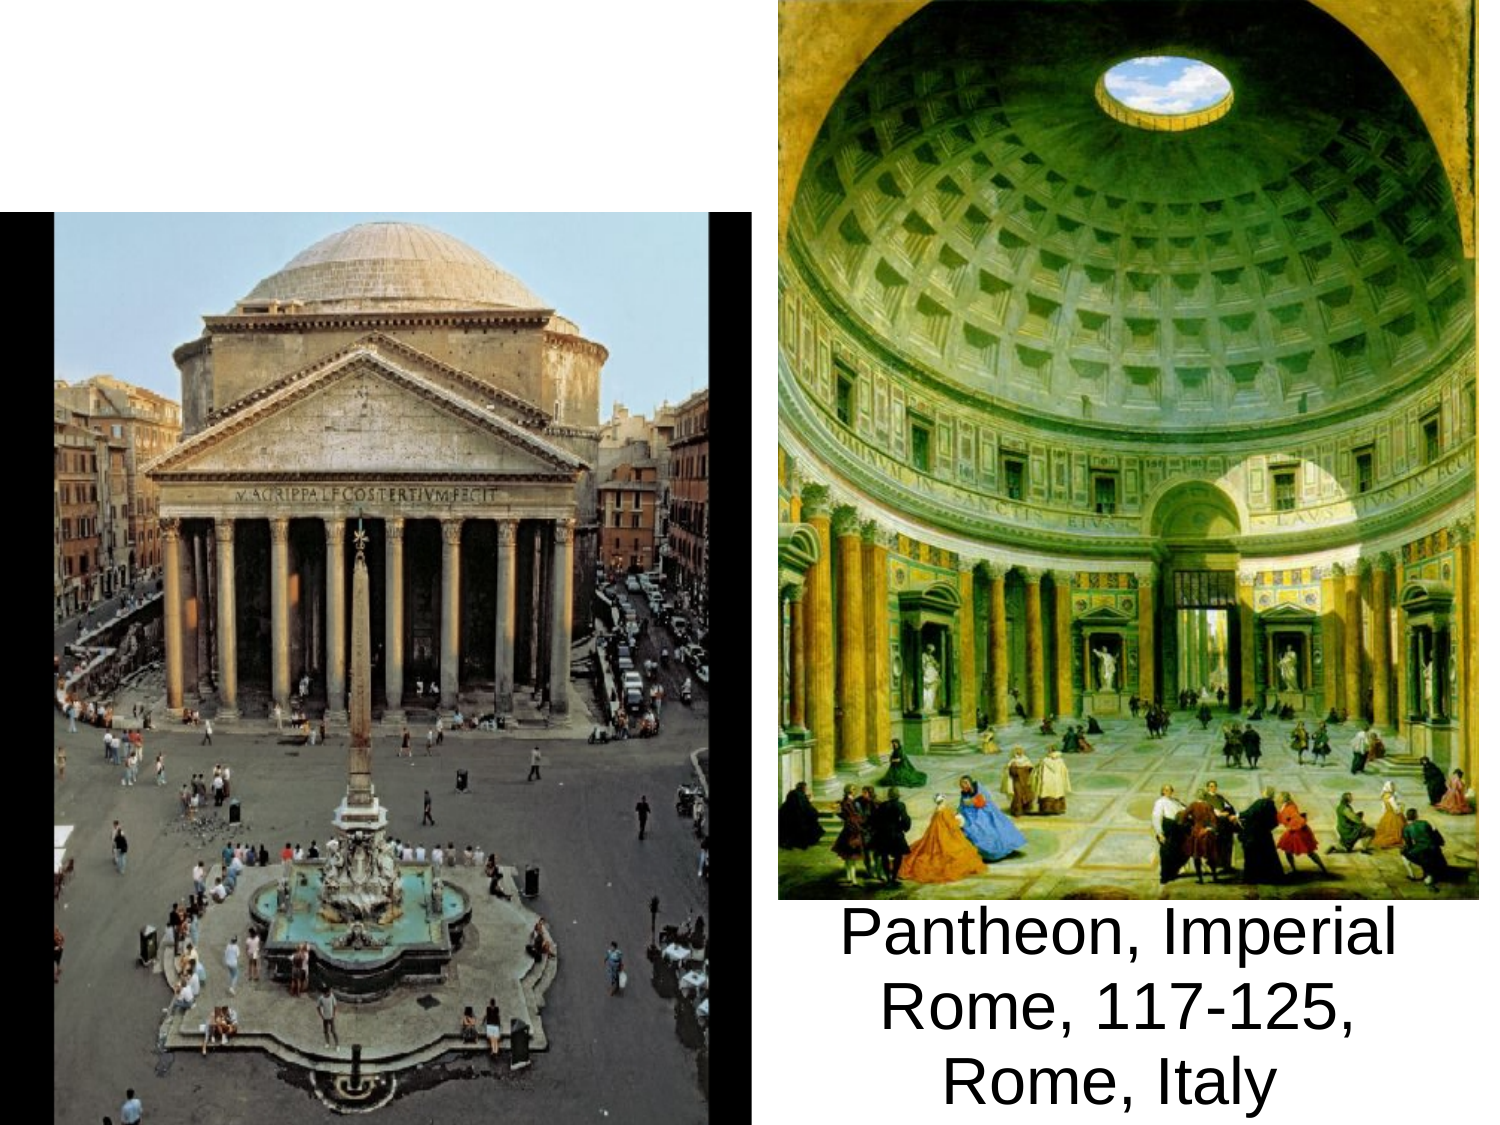

# Pantheon, Imperial Rome, 117-125, Rome, Italy